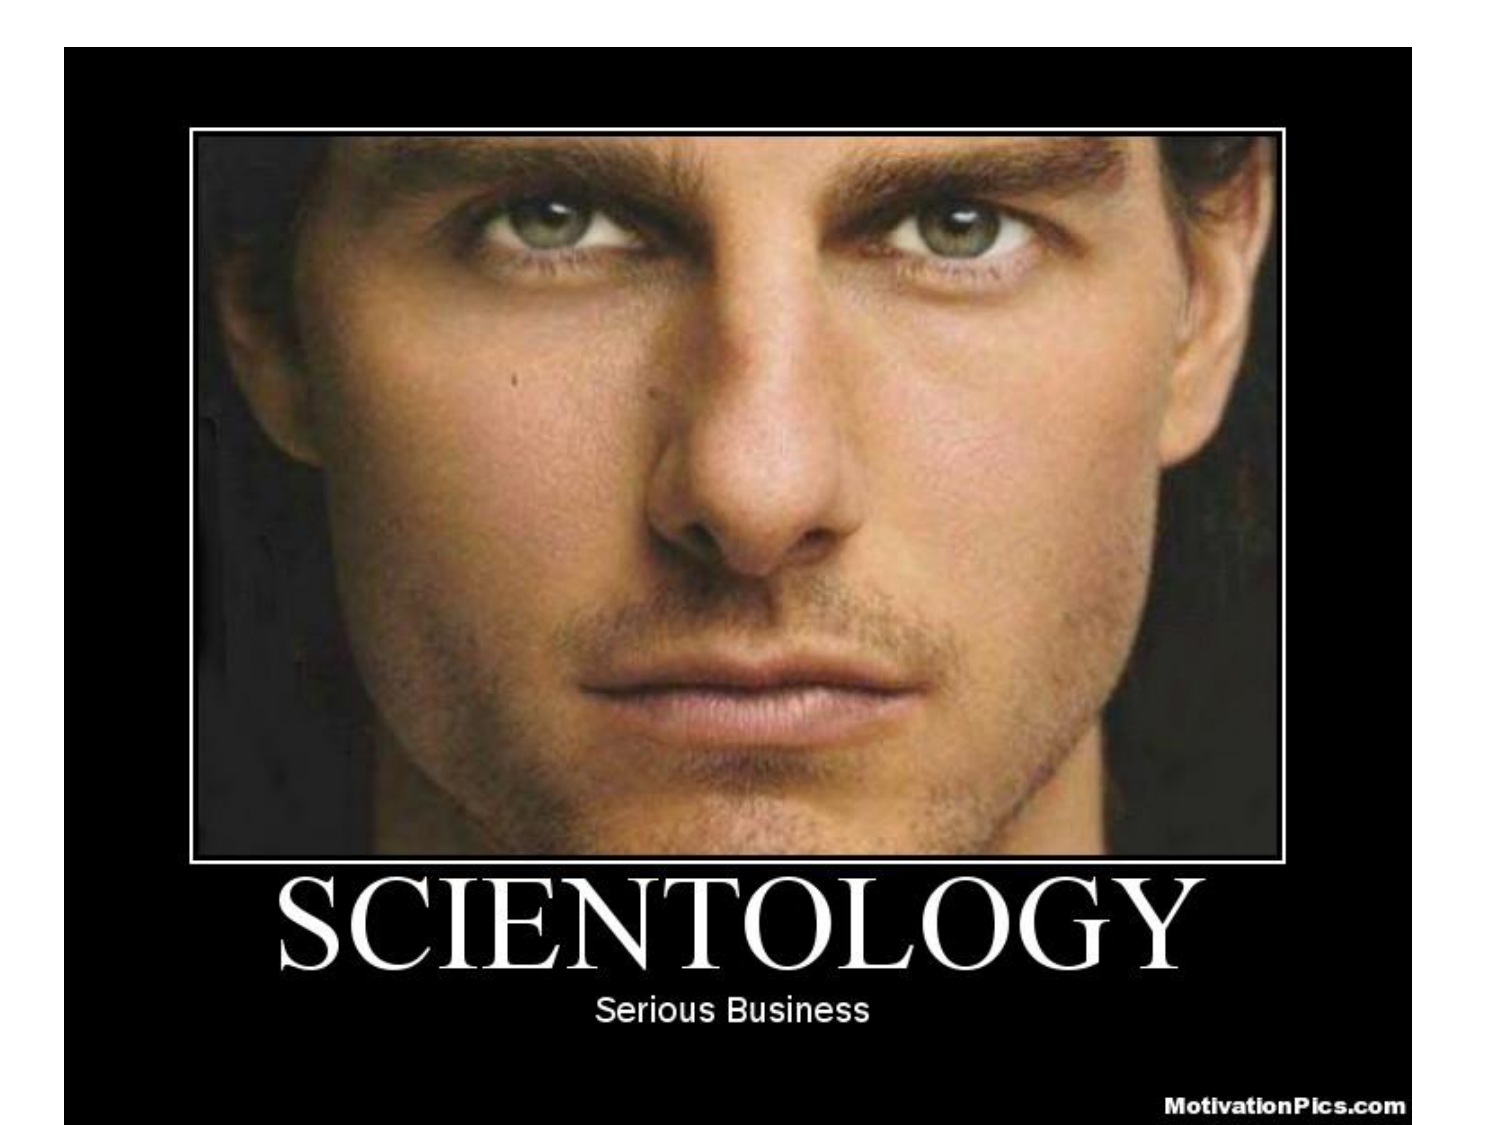

# ZAKLJUČEK
"filozofija duhovne rehabilitacije".
 Brez dvoma pa je to biznis, ki prinaša ogromne dobičke.
Na mestu Boga se nahaja Hubbard.
Scientologija je torej le neko orodje, tehnologija, s katero si člani njene cerkve pomagajo kako v življenju ravnati v različnih situacijah.